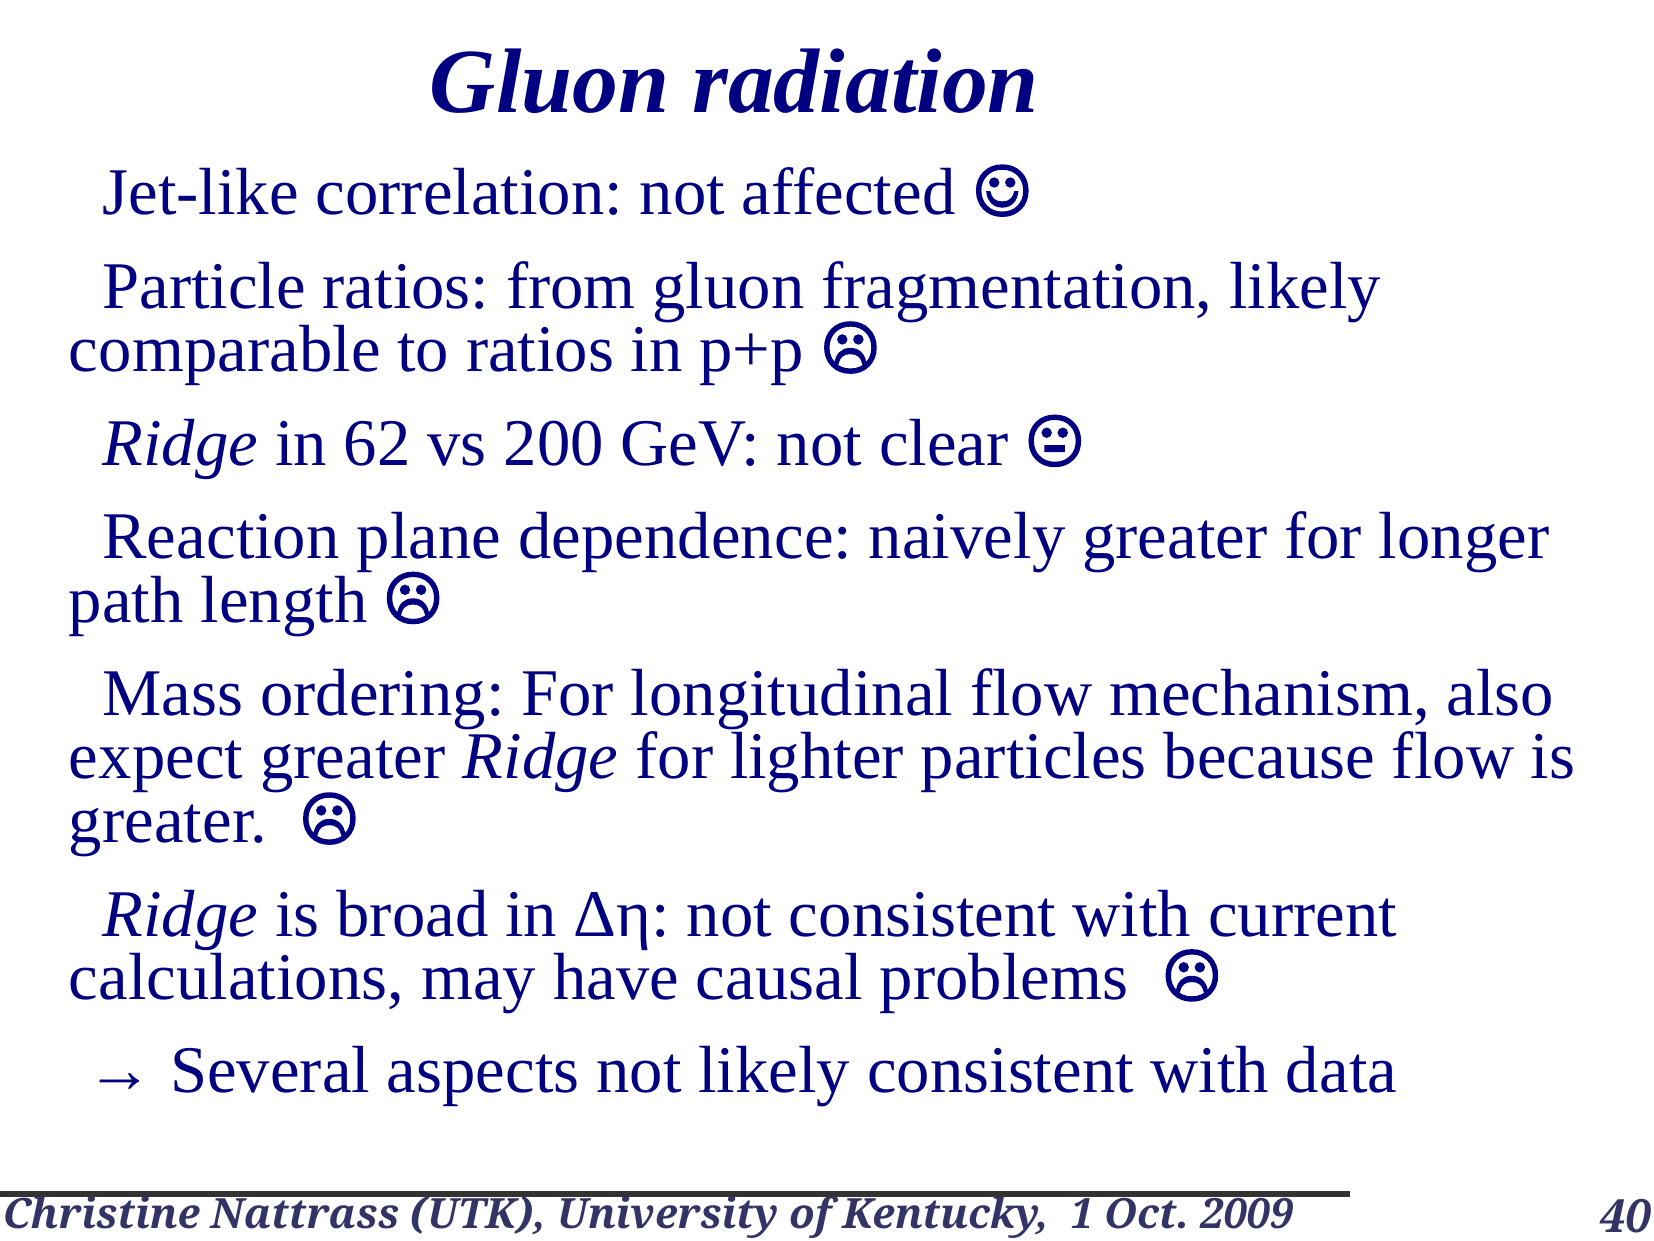

# Gluon radiation
 Jet-like correlation: not affected 
 Particle ratios: from gluon fragmentation, likely comparable to ratios in p+p 
 Ridge in 62 vs 200 GeV: not clear 
 Reaction plane dependence: naively greater for longer path length 
 Mass ordering: For longitudinal flow mechanism, also expect greater Ridge for lighter particles because flow is greater. 
 Ridge is broad in Δη: not consistent with current calculations, may have causal problems 
→ Several aspects not likely consistent with data